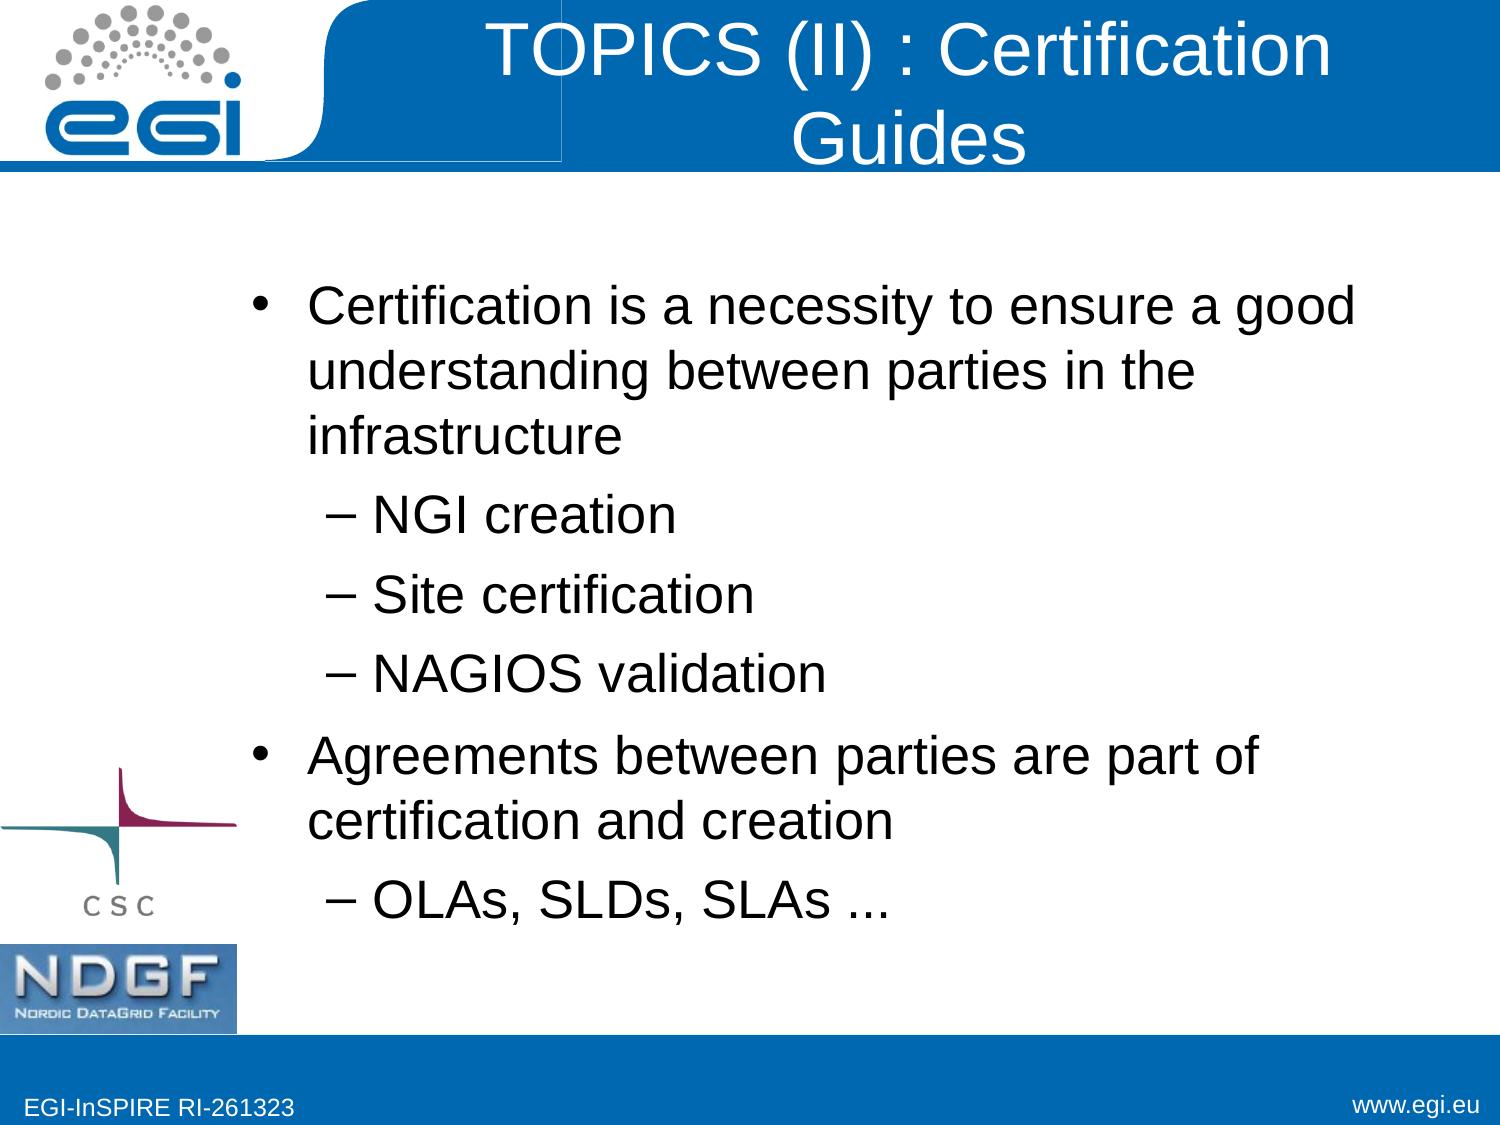

# TOPICS (II) : Certification Guides
Certification is a necessity to ensure a good understanding between parties in the infrastructure
NGI creation
Site certification
NAGIOS validation
Agreements between parties are part of certification and creation
OLAs, SLDs, SLAs ...